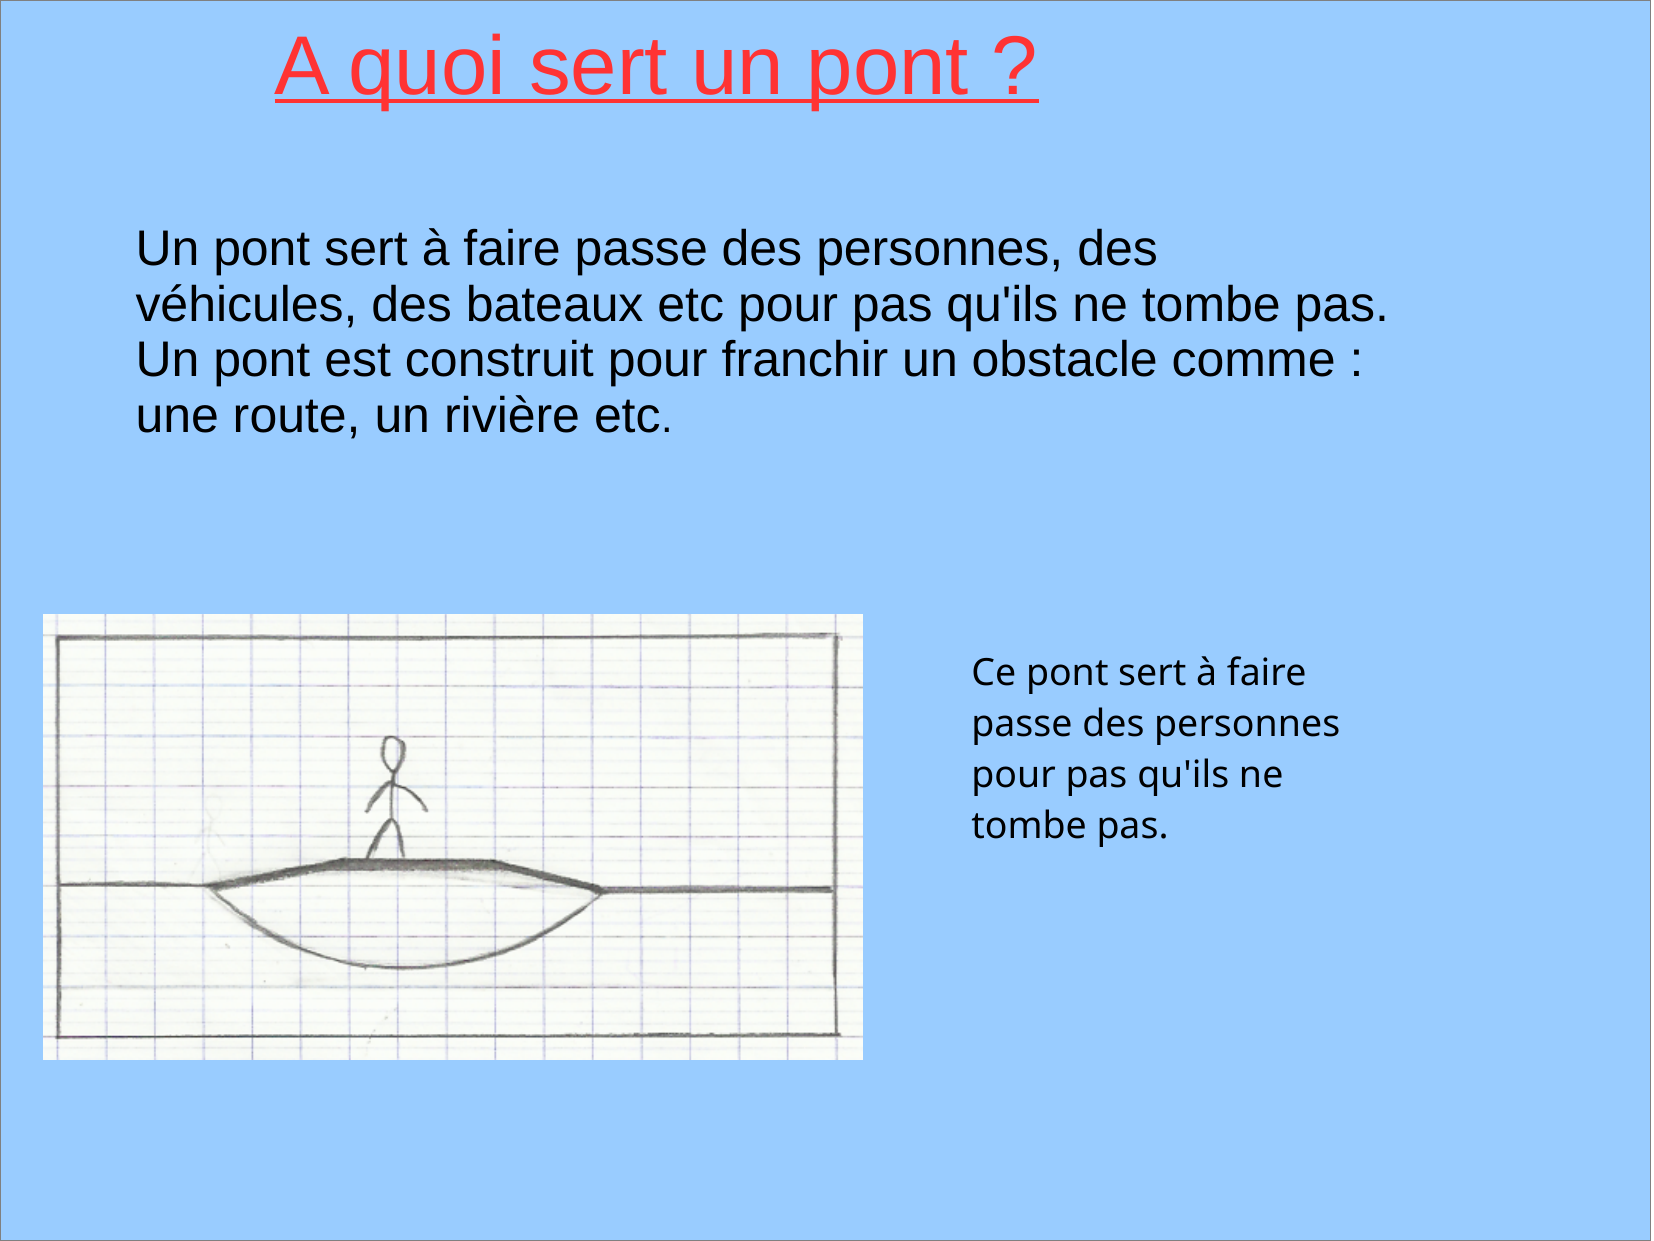

A quoi sert un pont ?
Un pont sert à faire passe des personnes, des véhicules, des bateaux etc pour pas qu'ils ne tombe pas. Un pont est construit pour franchir un obstacle comme : une route, un rivière etc.
Ce pont sert à faire passe des personnes pour pas qu'ils ne tombe pas.